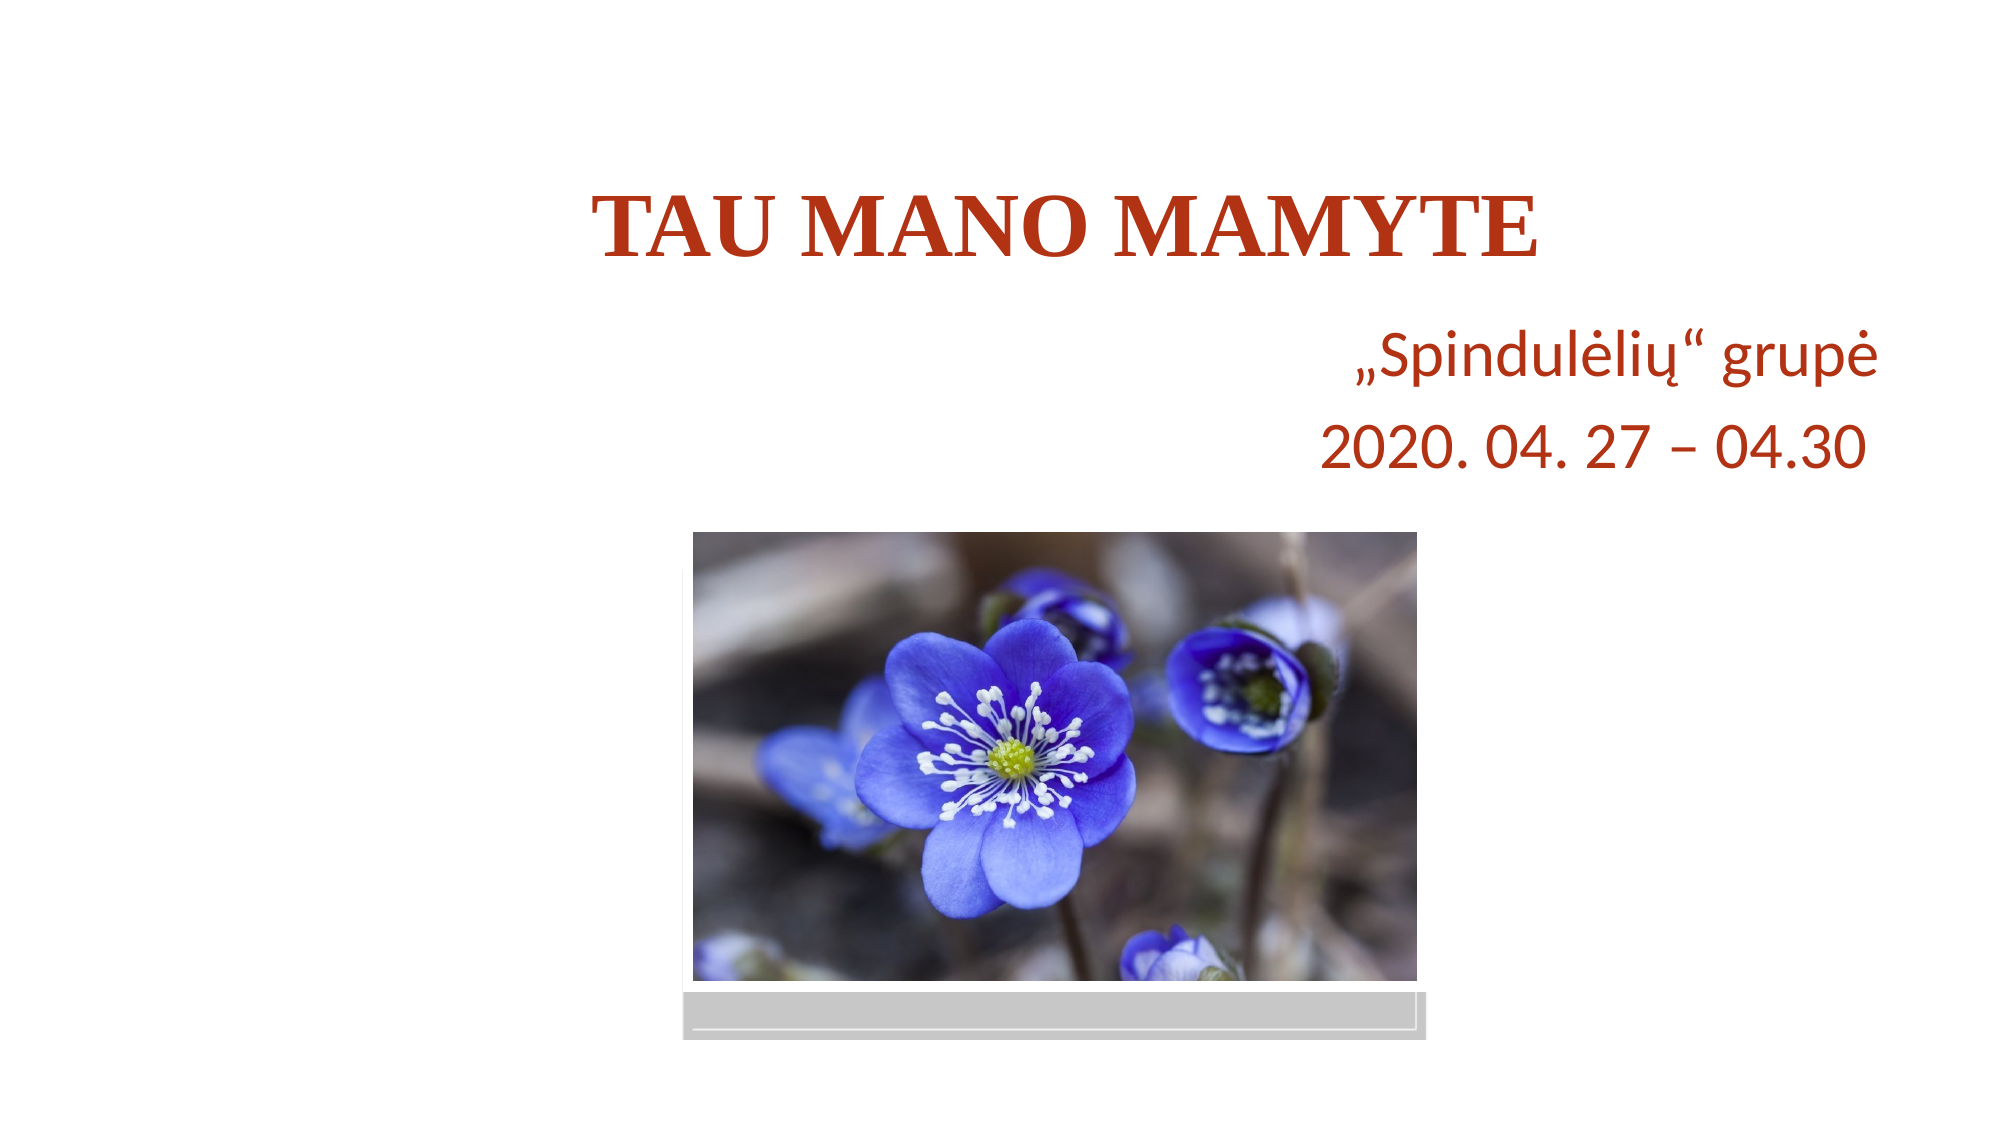

# TAU MANO MAMYTE
 „Spindulėlių“ grupė
 2020. 04. 27 – 04.30